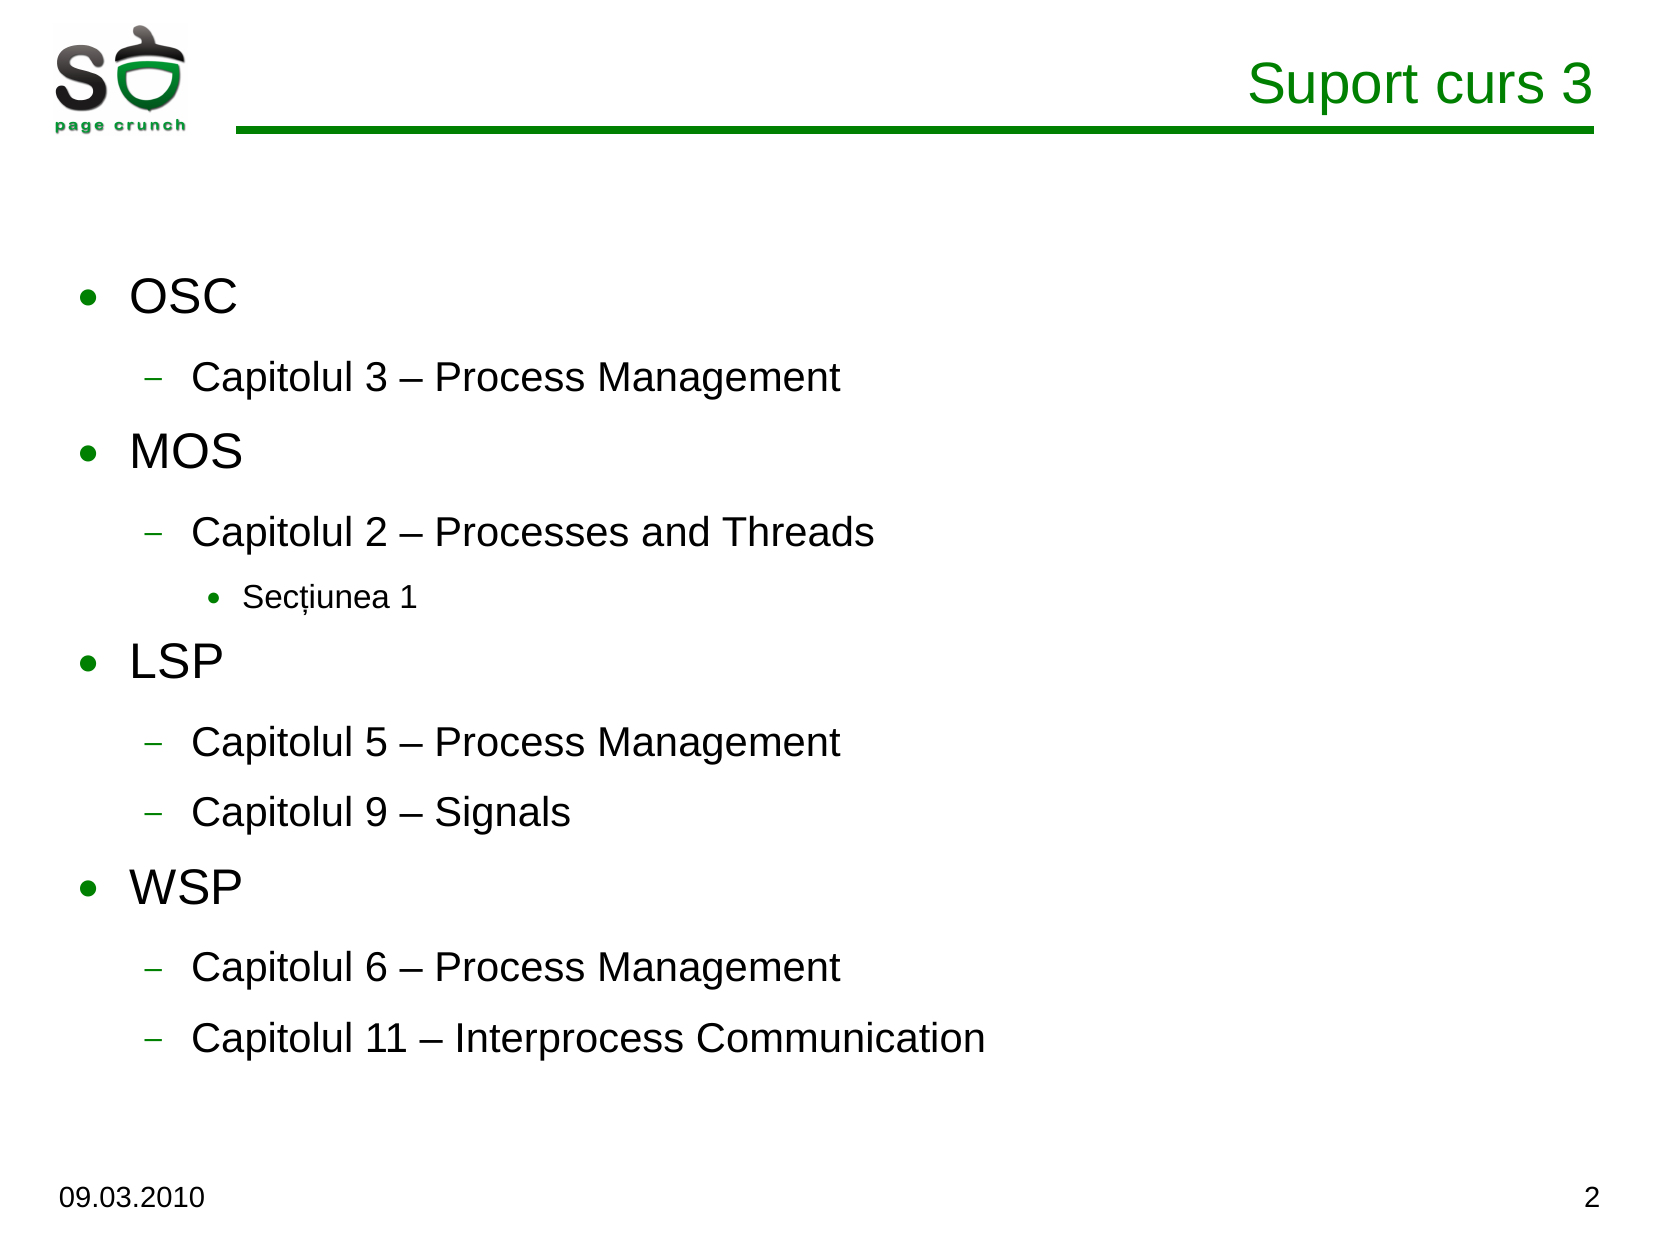

# Suport curs 3
OSC
Capitolul 3 – Process Management
MOS
Capitolul 2 – Processes and Threads
Secțiunea 1
LSP
Capitolul 5 – Process Management
Capitolul 9 – Signals
WSP
Capitolul 6 – Process Management
Capitolul 11 – Interprocess Communication
09.03.2010
2